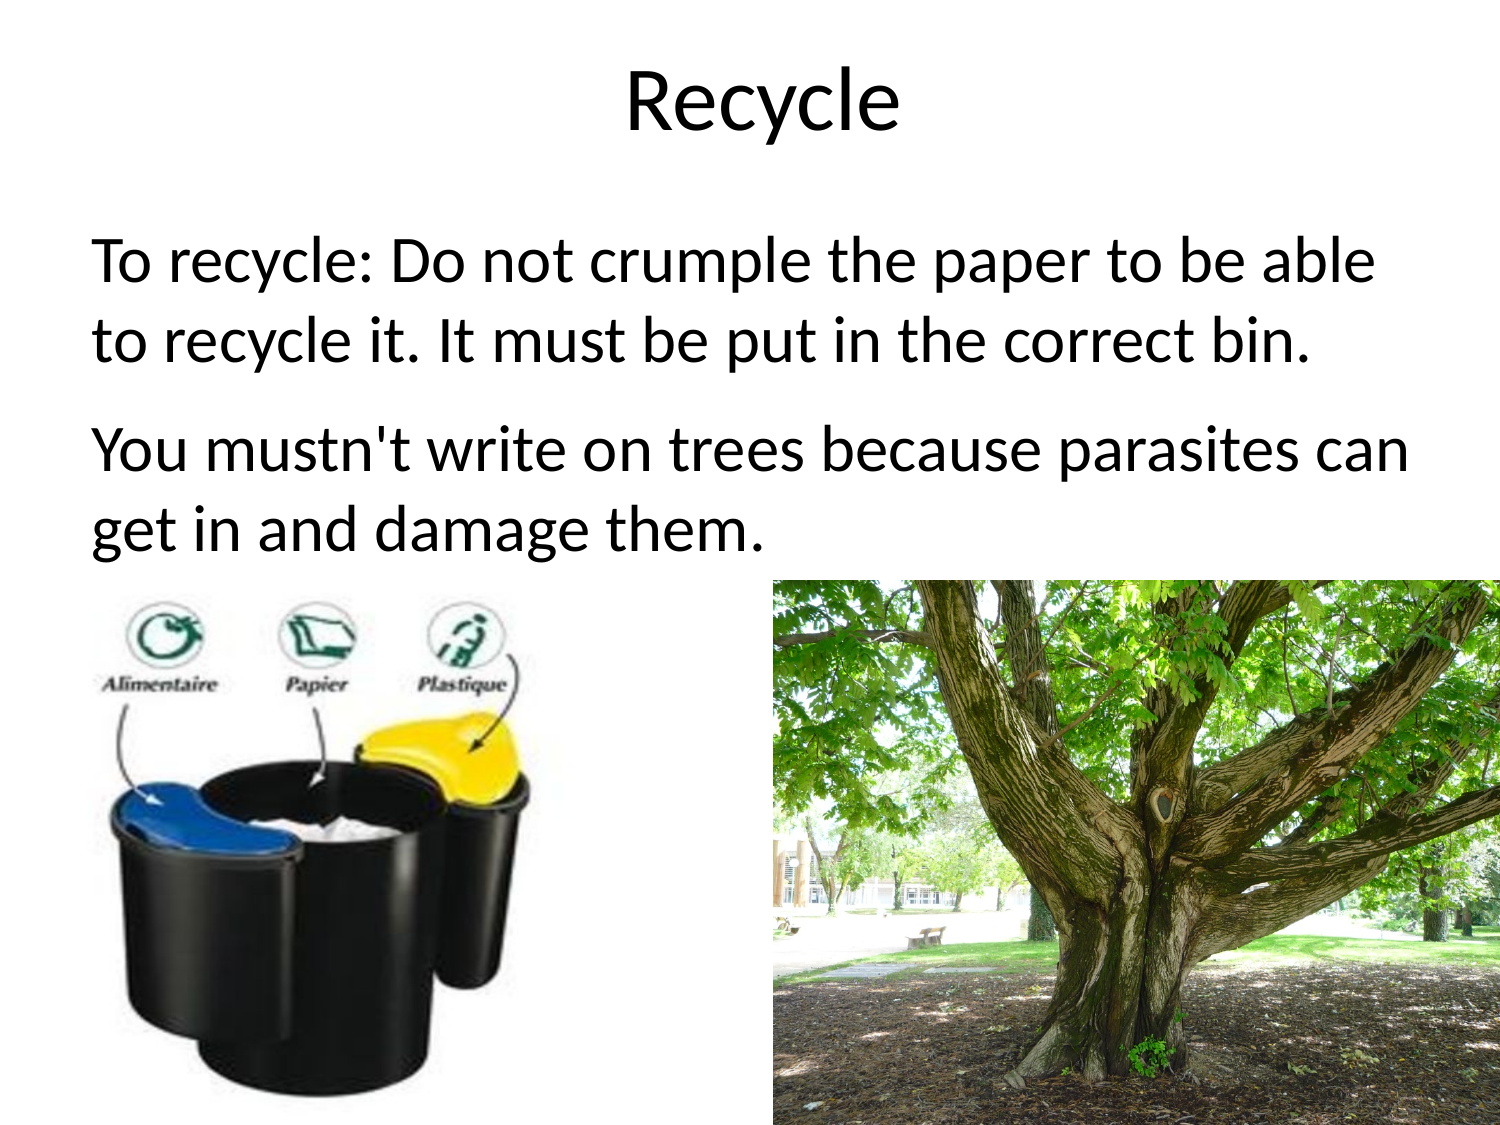

# Recycle
To recycle: Do not crumple the paper to be able to recycle it. It must be put in the correct bin.
You mustn't write on trees because parasites can get in and damage them.